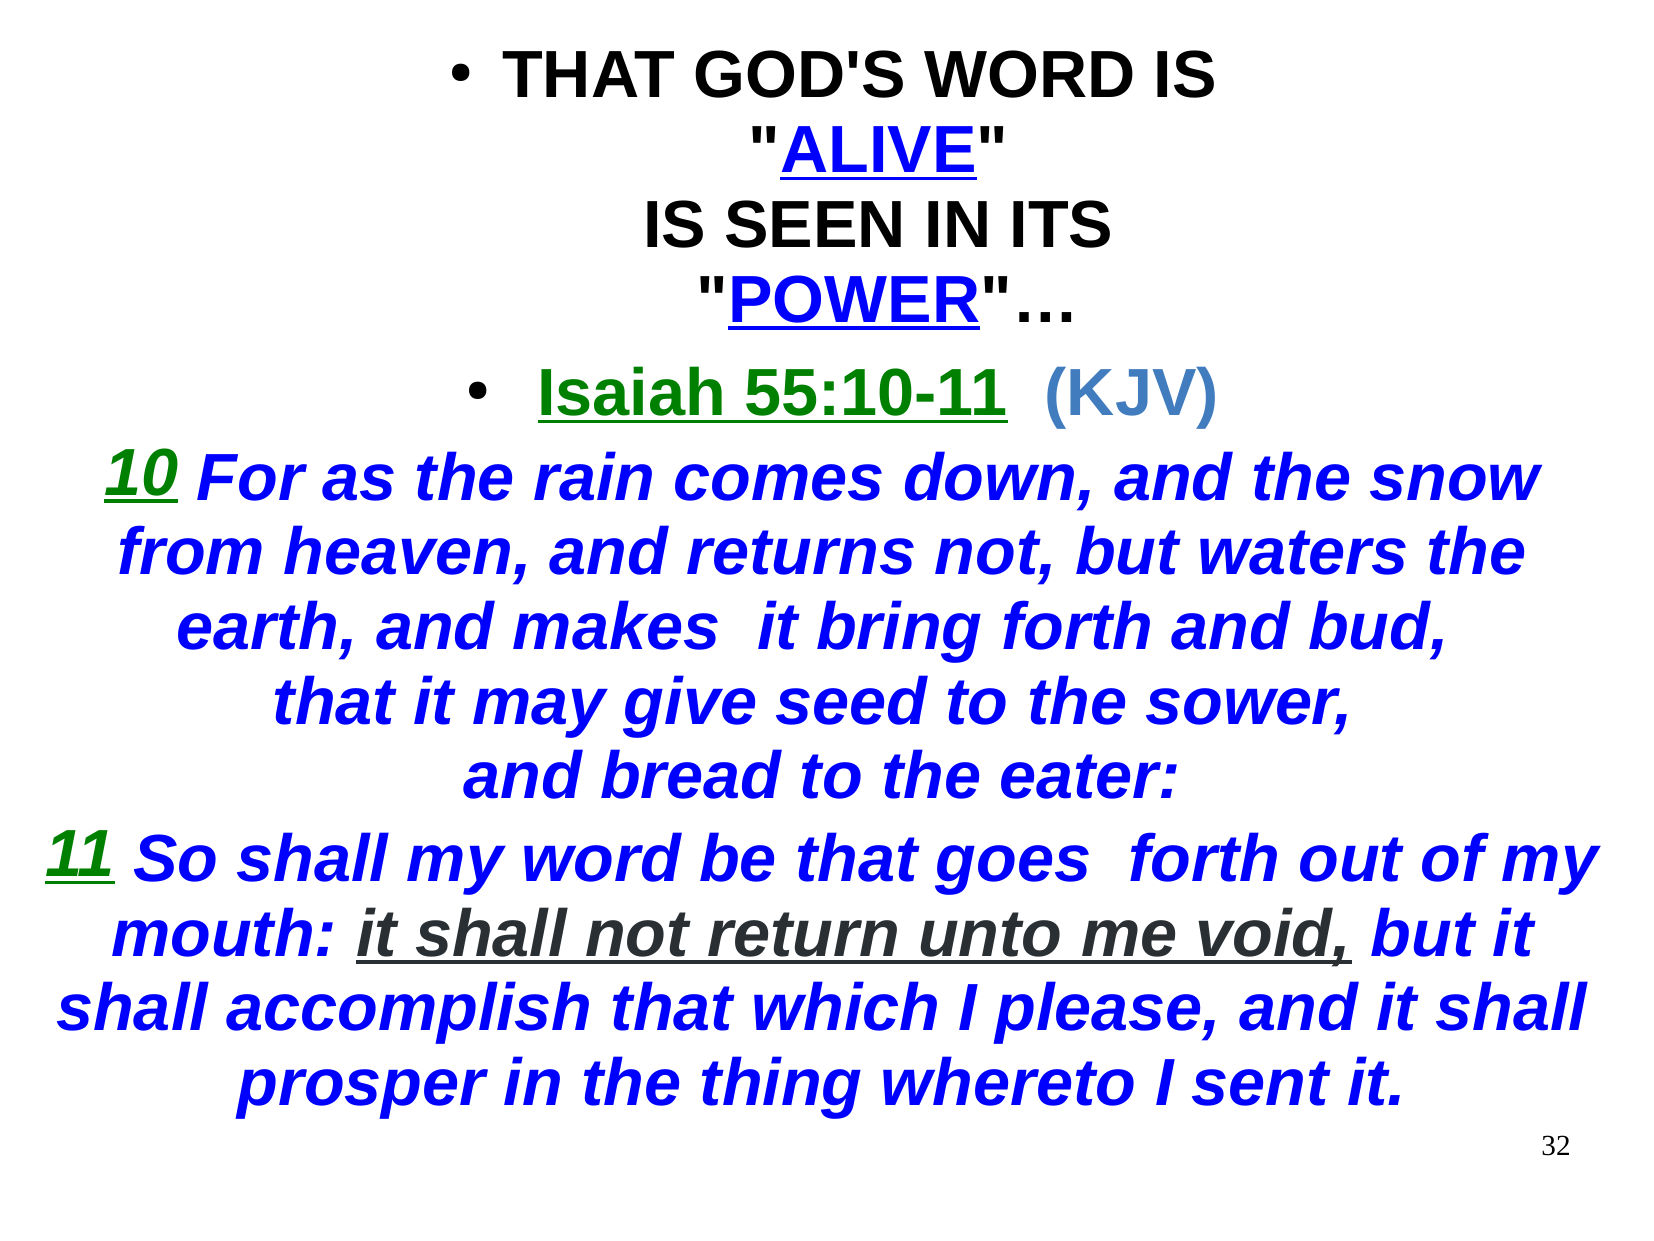

# THAT GOD'S WORD IS "ALIVE" IS SEEN IN ITS "POWER"…
 Isaiah 55:10-11 (KJV)
10 For as the rain comes down, and the snow from heaven, and returns not, but waters the earth, and makes it bring forth and bud,
that it may give seed to the sower,
and bread to the eater:
11 So shall my word be that goes forth out of my mouth: it shall not return unto me void, but it shall accomplish that which I please, and it shall prosper in the thing whereto I sent it.
32